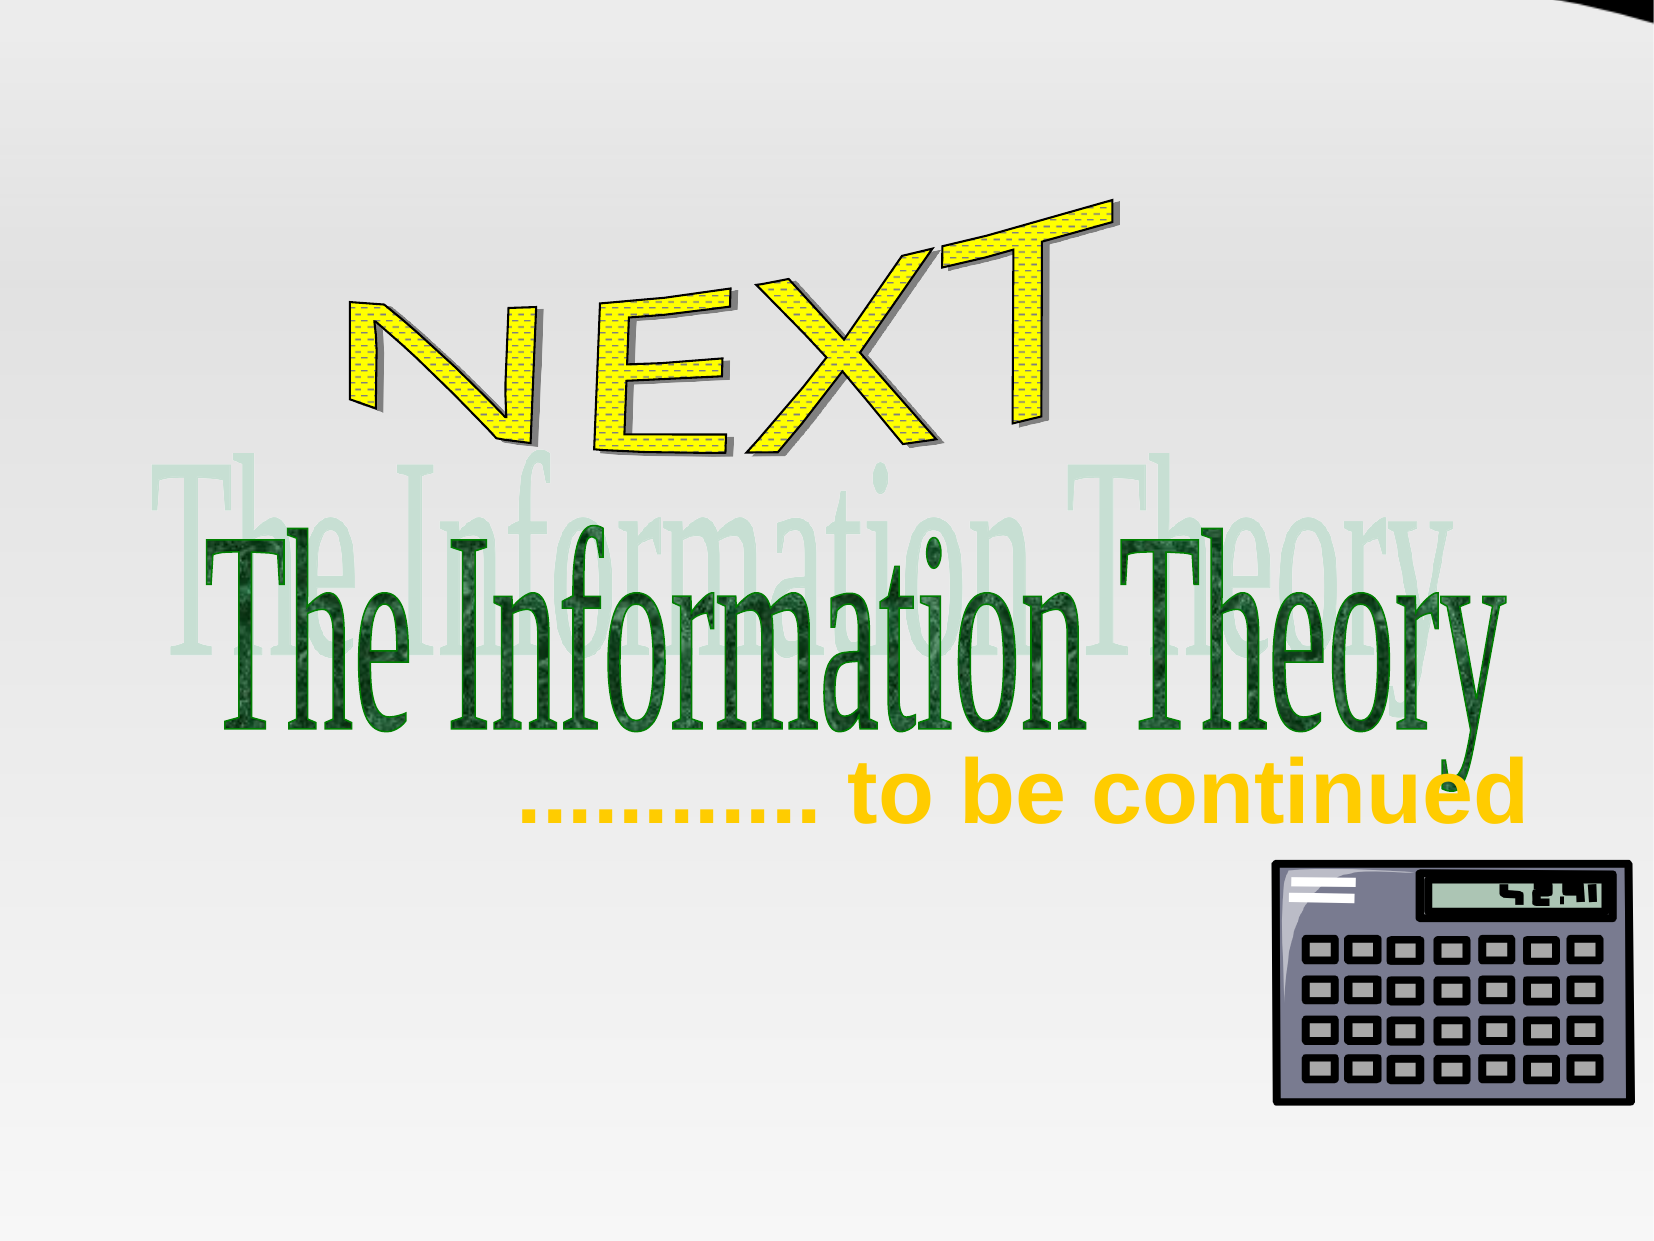

NEXT
The Information Theory
# ............ to be continued